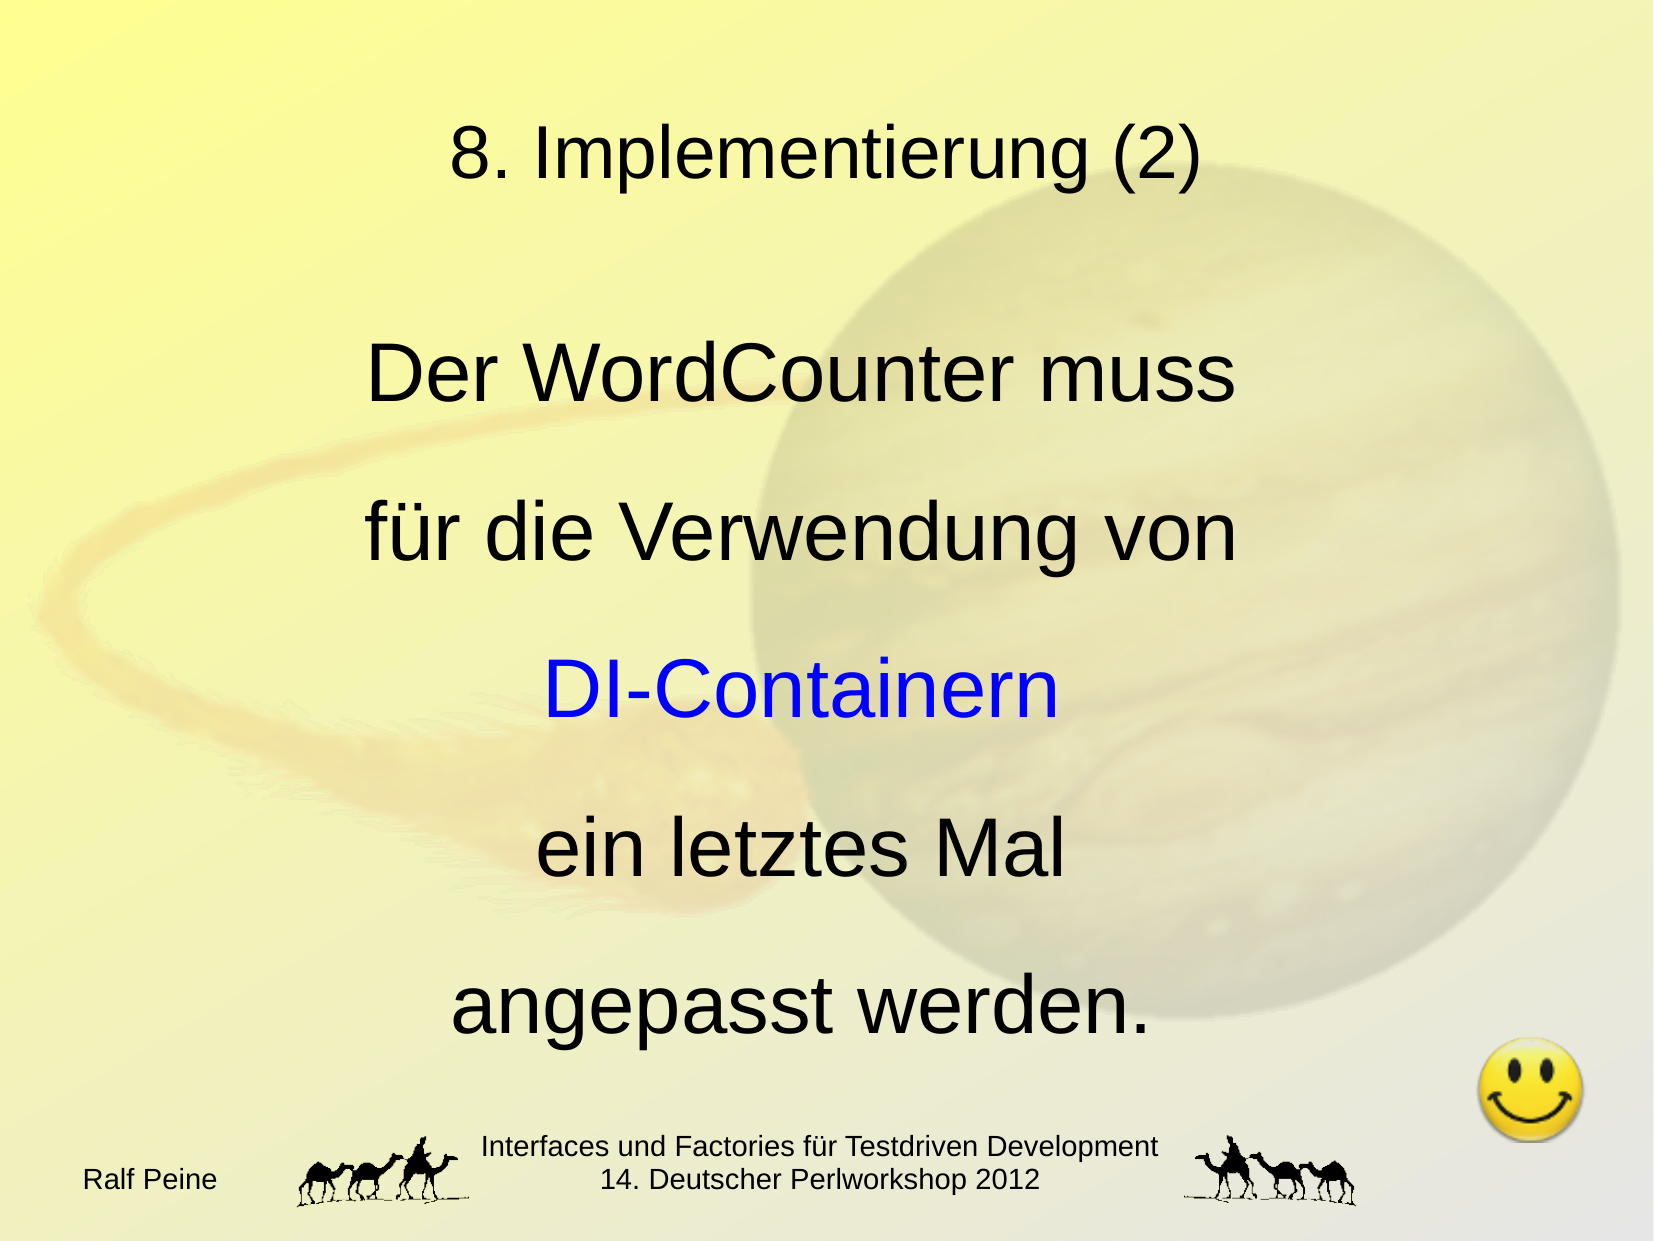

# 8. Implementierung (2)
Der WordCounter muss
für die Verwendung von
DI-Containern
ein letztes Mal
angepasst werden.